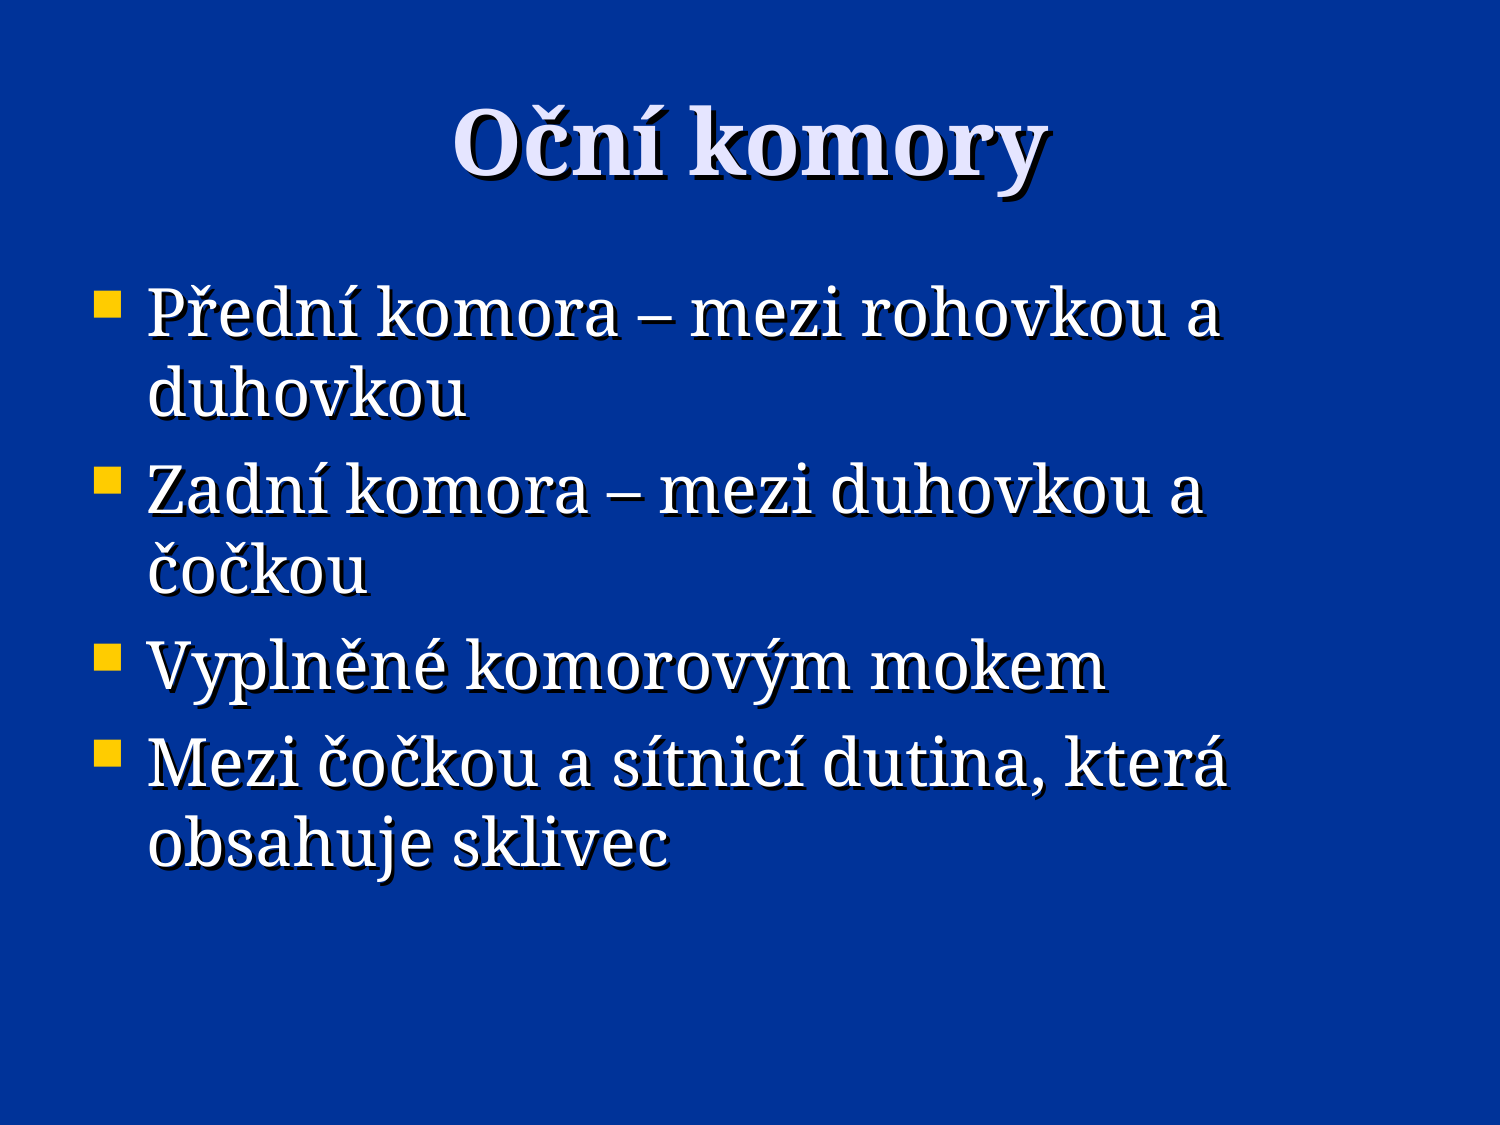

# Oční komory
Přední komora – mezi rohovkou a duhovkou
Zadní komora – mezi duhovkou a čočkou
Vyplněné komorovým mokem
Mezi čočkou a sítnicí dutina, která obsahuje sklivec